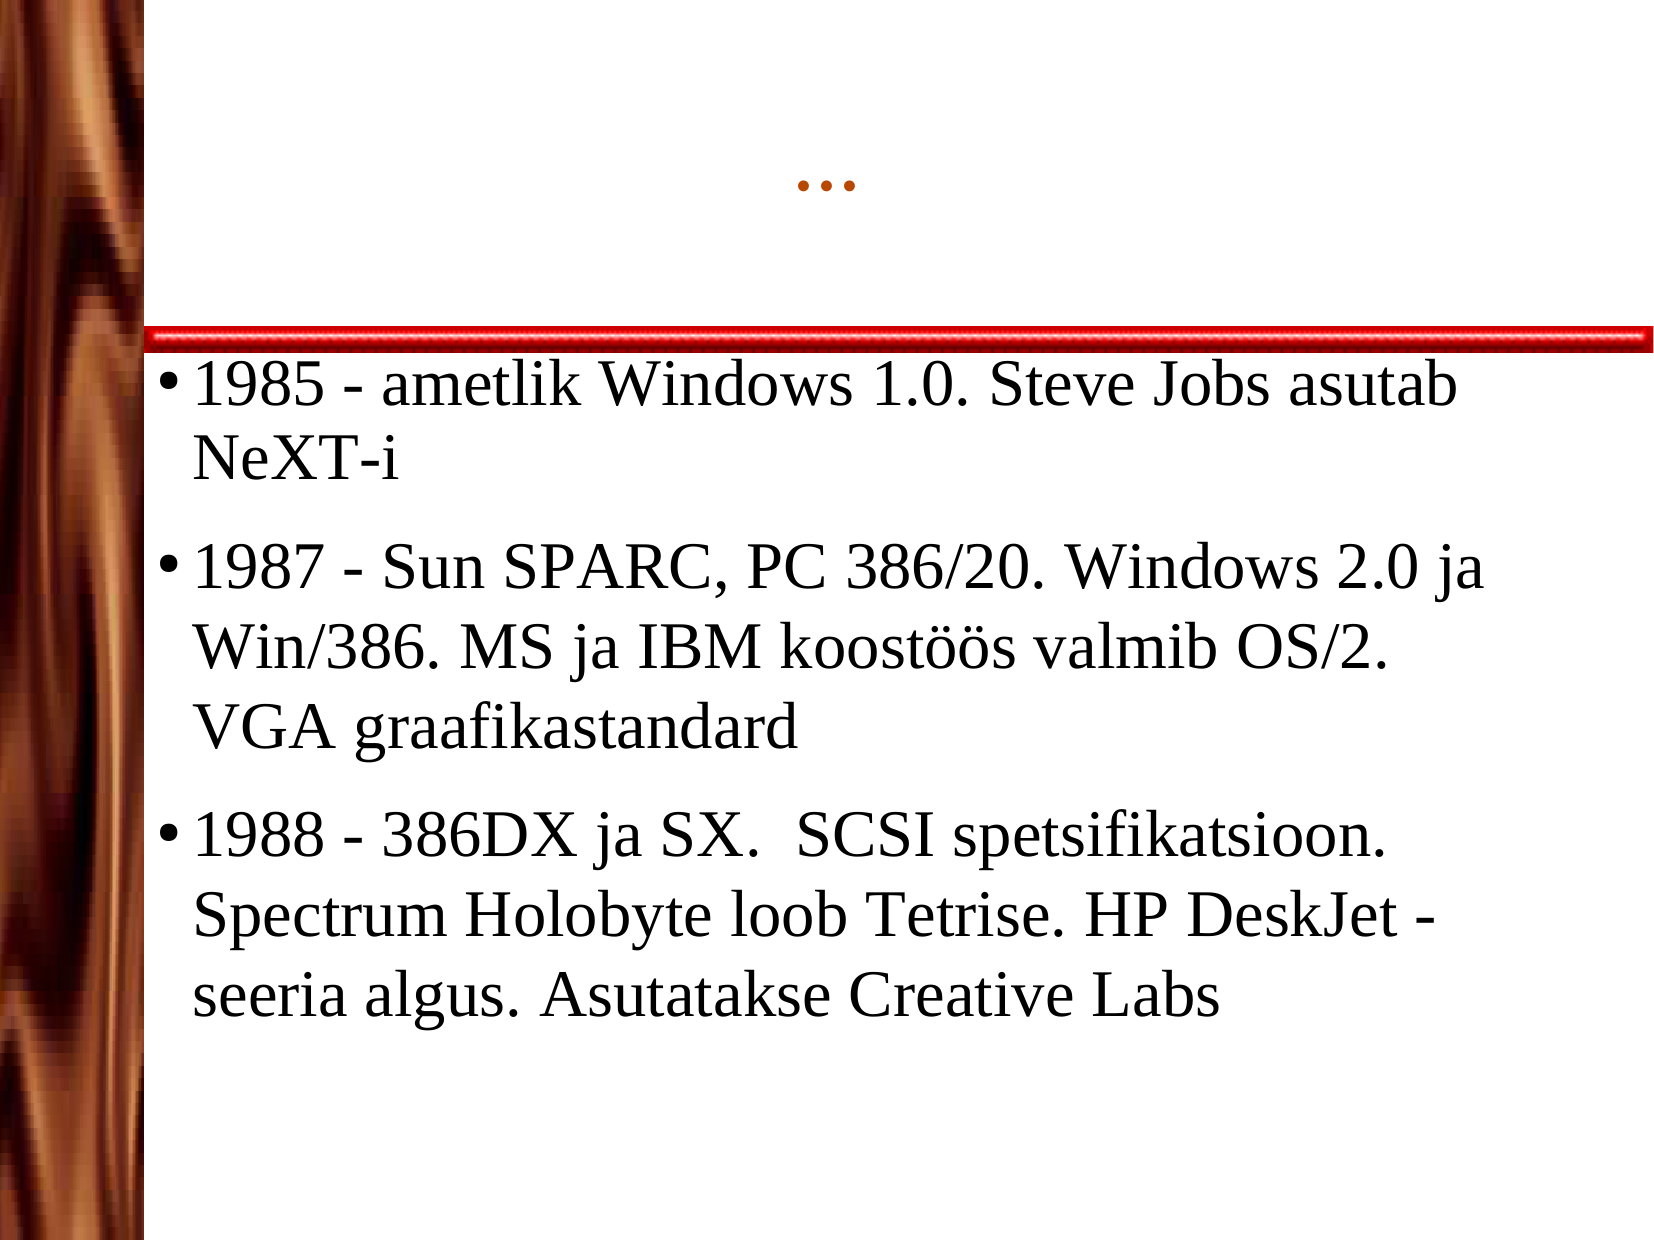

# ...
1985 - ametlik Windows 1.0. Steve Jobs asutab NeXT-i
1987 - Sun SPARC, PC 386/20. Windows 2.0 ja Win/386. MS ja IBM koostöös valmib OS/2. VGA graafikastandard
1988 - 386DX ja SX. SCSI spetsifikatsioon. Spectrum Holobyte loob Tetrise. HP DeskJet -seeria algus. Asutatakse Creative Labs